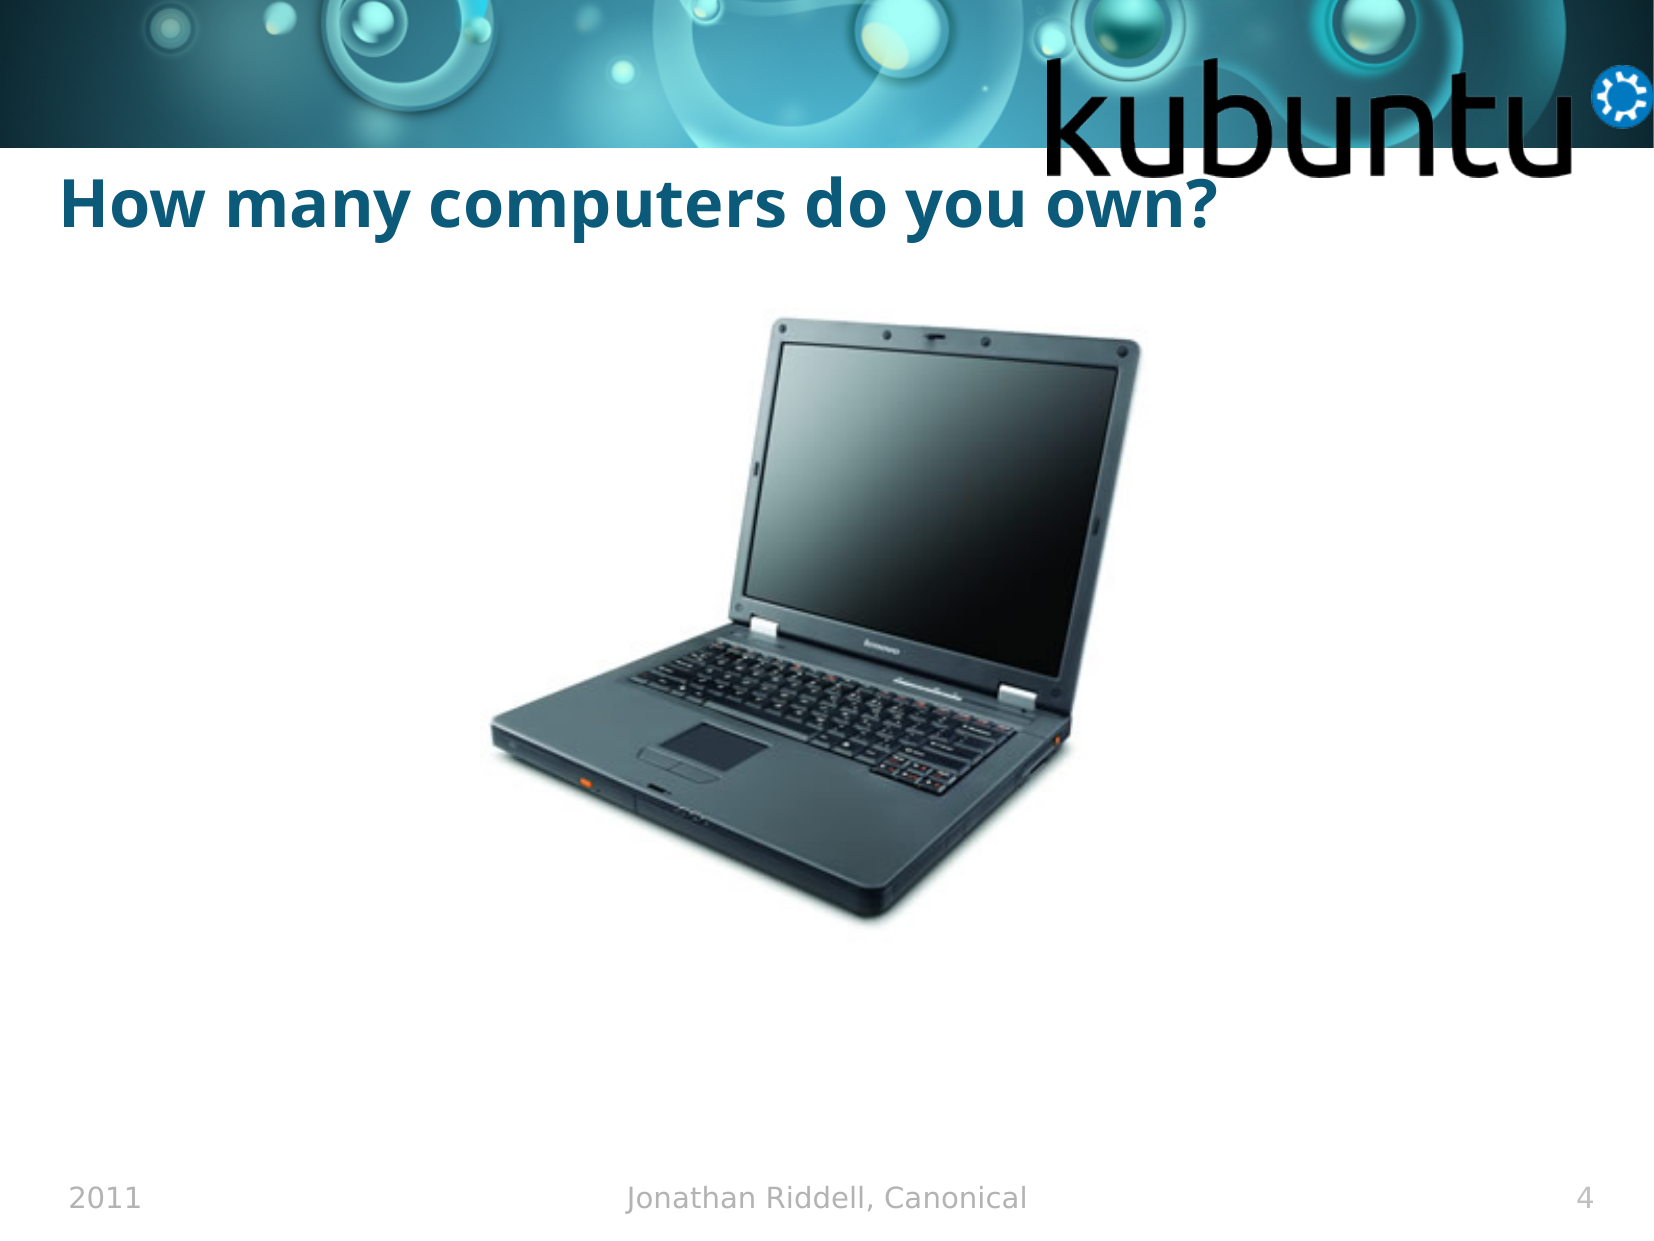

# How many computers do you own?
Name
www.kde.org
4